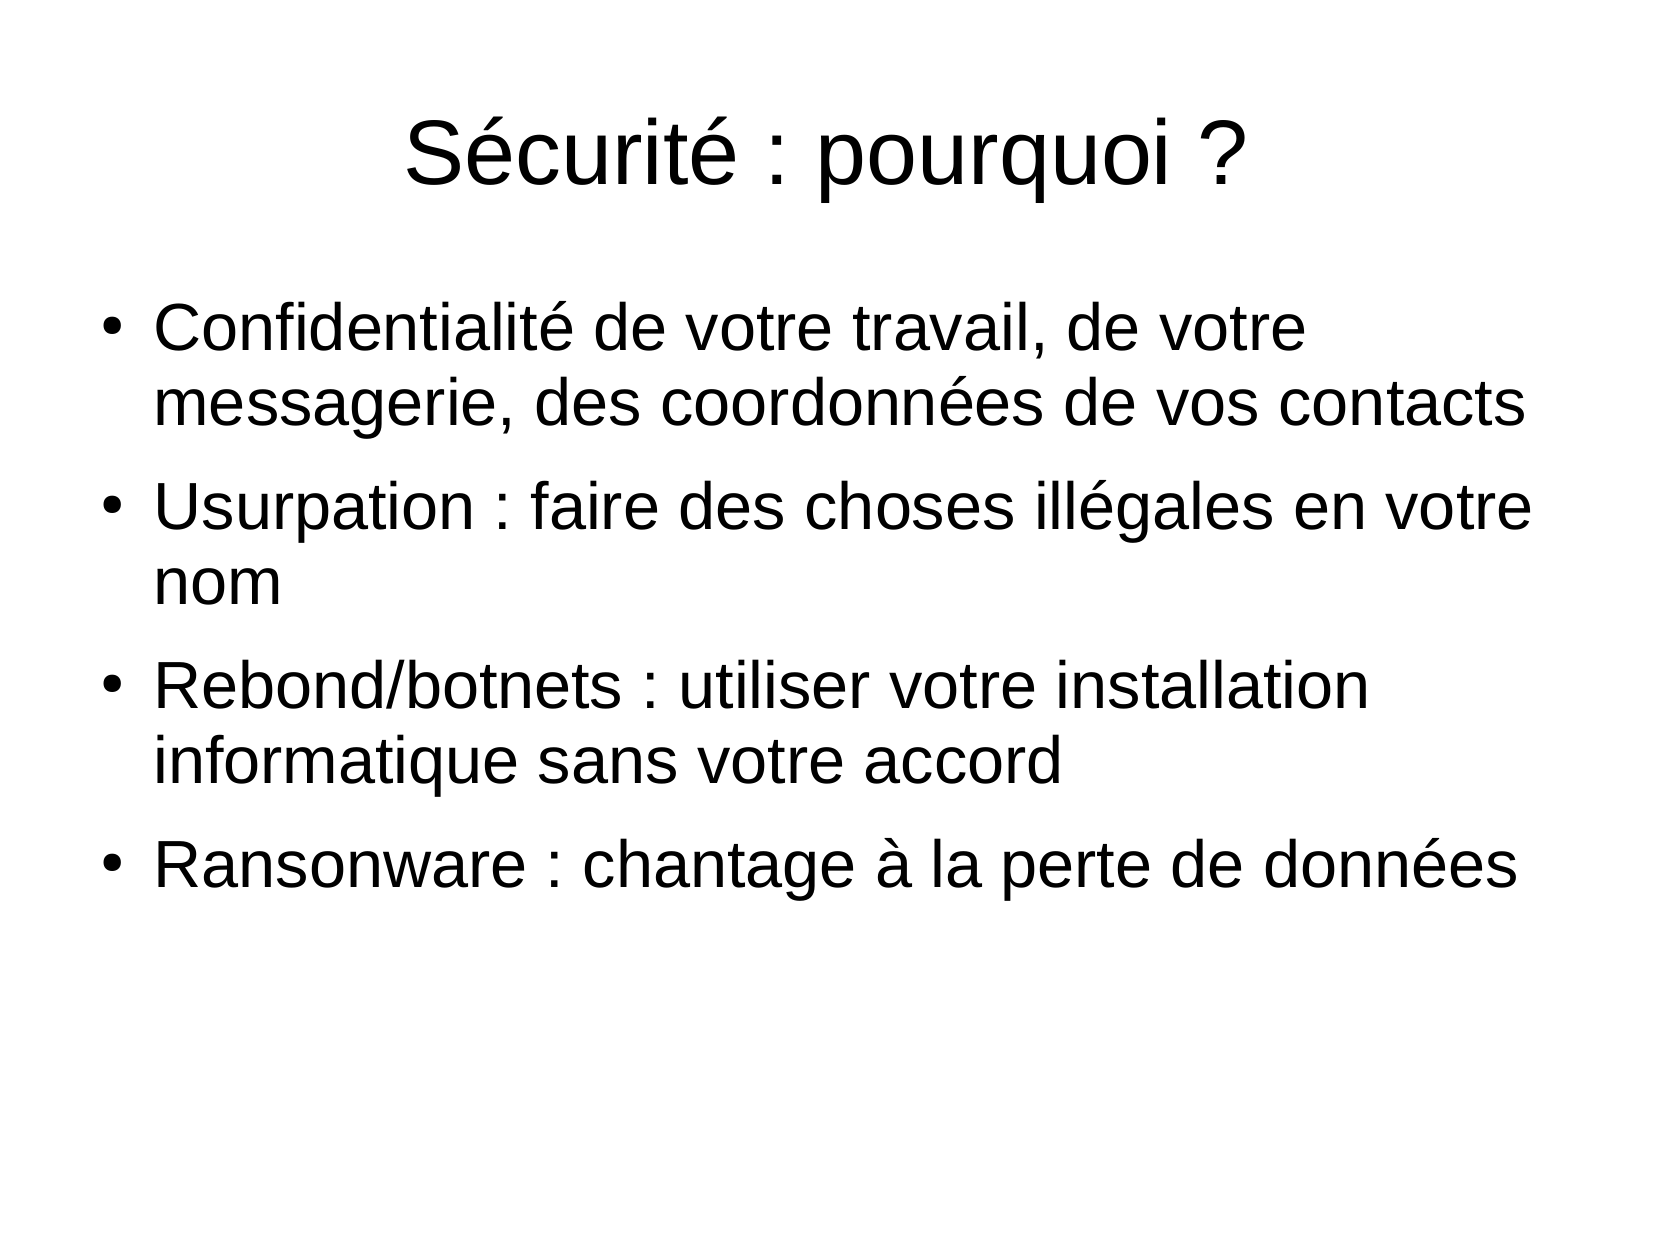

# Sécurité : pourquoi ?
Confidentialité de votre travail, de votre messagerie, des coordonnées de vos contacts
Usurpation : faire des choses illégales en votre nom
Rebond/botnets : utiliser votre installation informatique sans votre accord
Ransonware : chantage à la perte de données